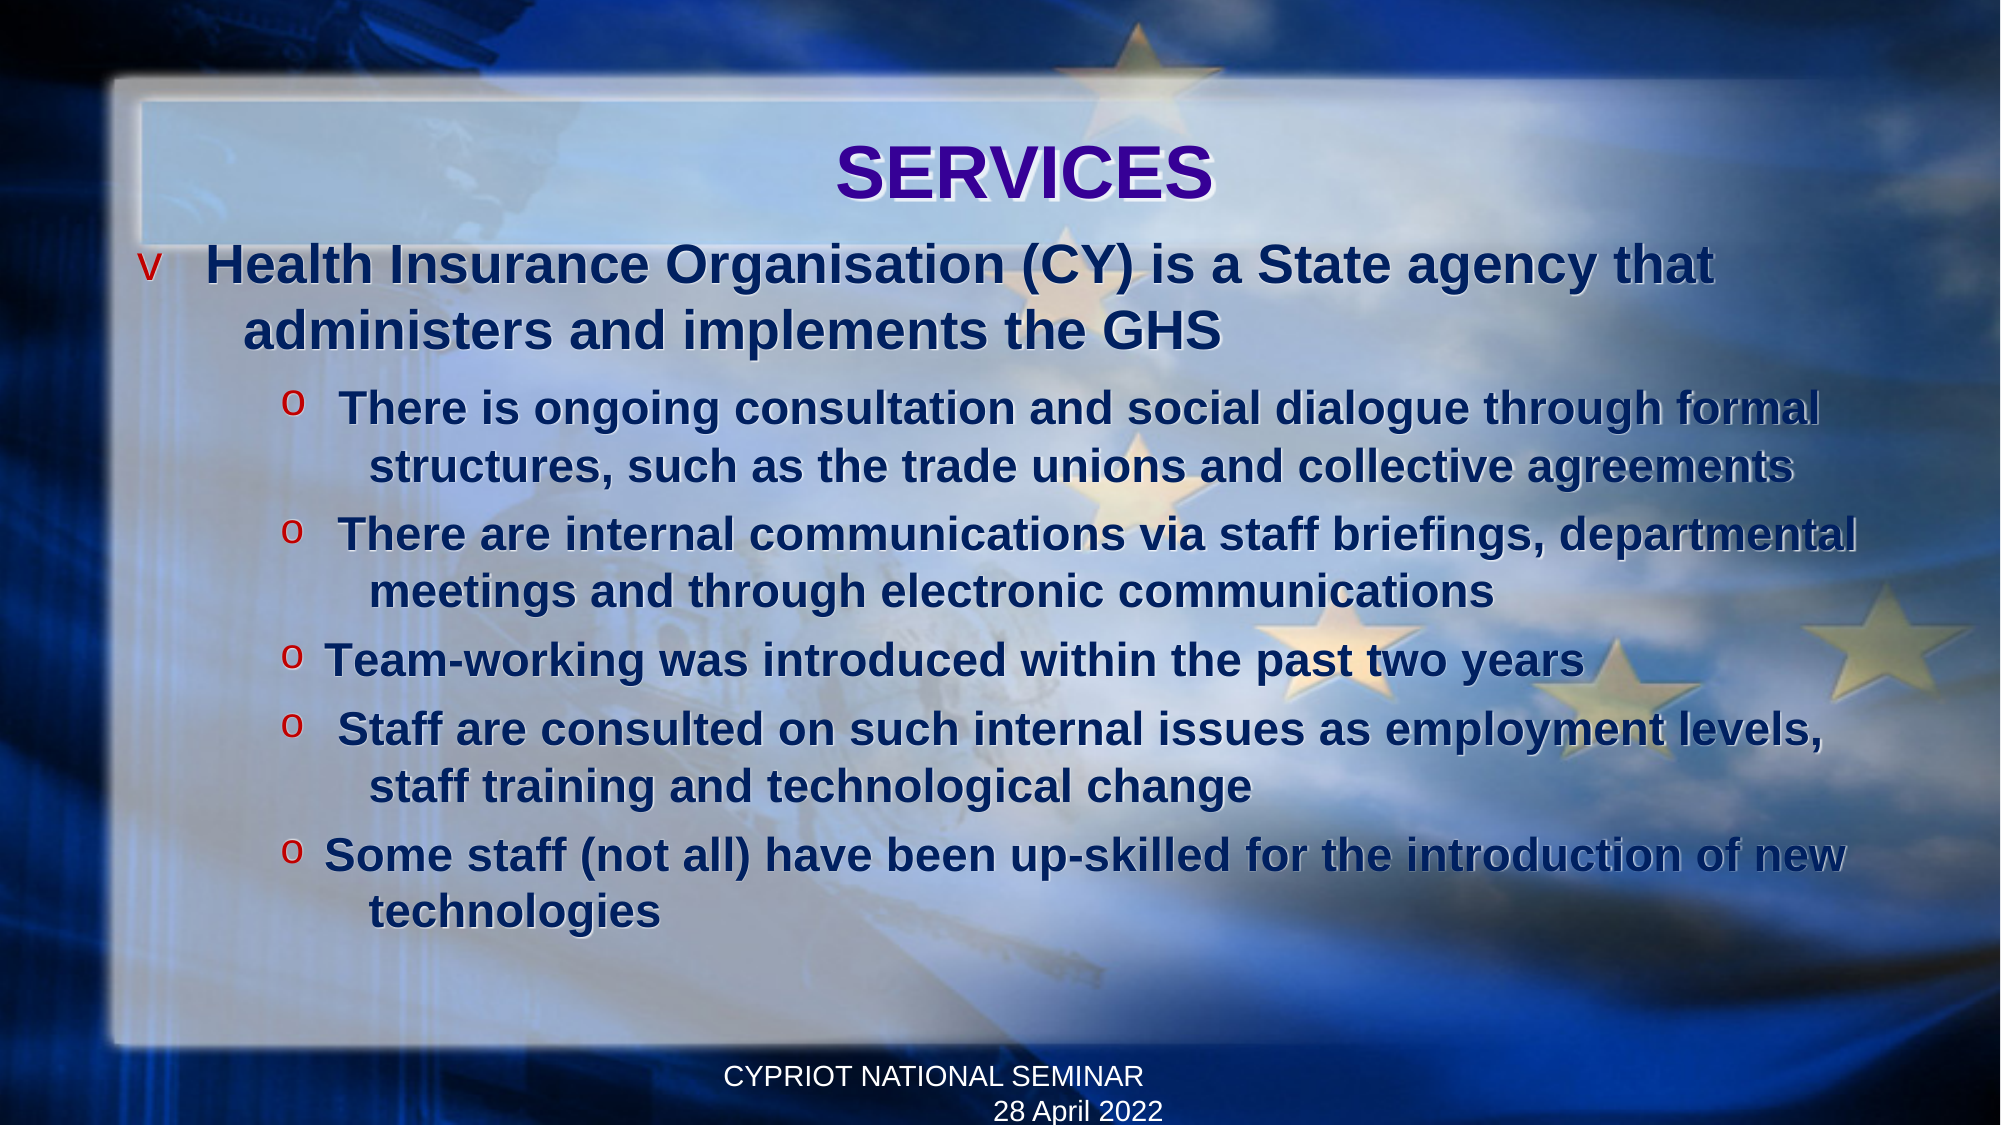

# SERVICES
 Health Insurance Organisation (CY) is a State agency that administers and implements the GHS
 There is ongoing consultation and social dialogue through formal structures, such as the trade unions and collective agreements
 There are internal communications via staff briefings, departmental meetings and through electronic communications
Team-working was introduced within the past two years
 Staff are consulted on such internal issues as employment levels, staff training and technological change
Some staff (not all) have been up-skilled for the introduction of new technologies
CYPRIOT NATIONAL SEMINAR 28 April 2022